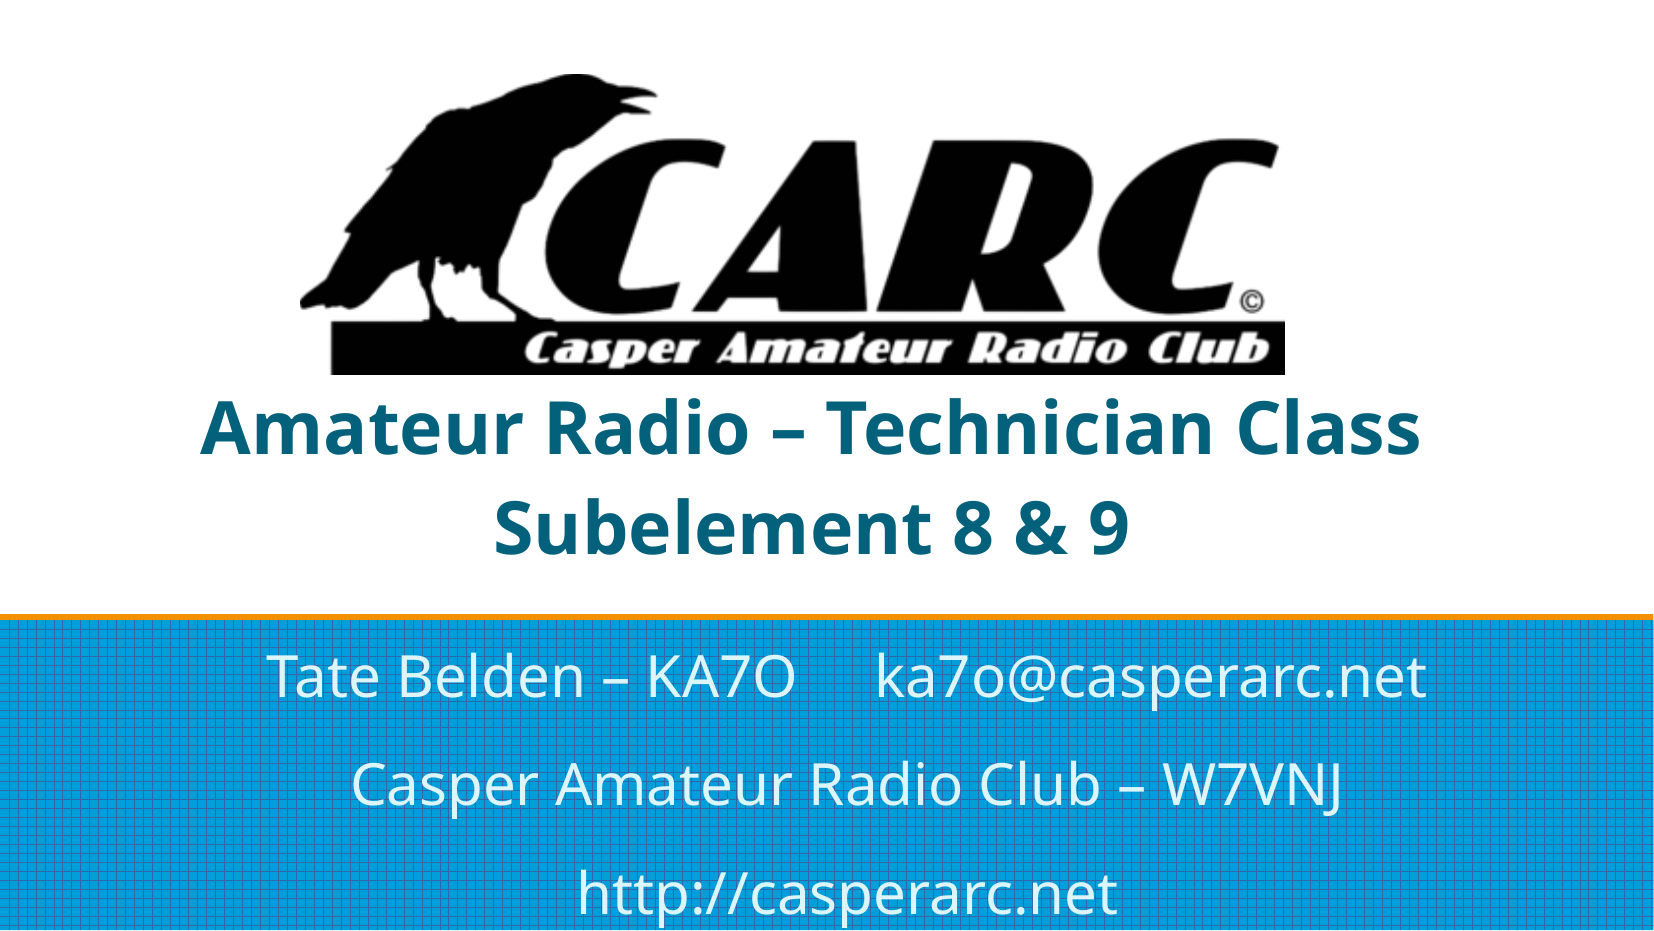

# Amateur Radio – Technician Class Subelement 8 & 9
Tate Belden – KA7O ka7o@casperarc.net
Casper Amateur Radio Club – W7VNJ
http://casperarc.net